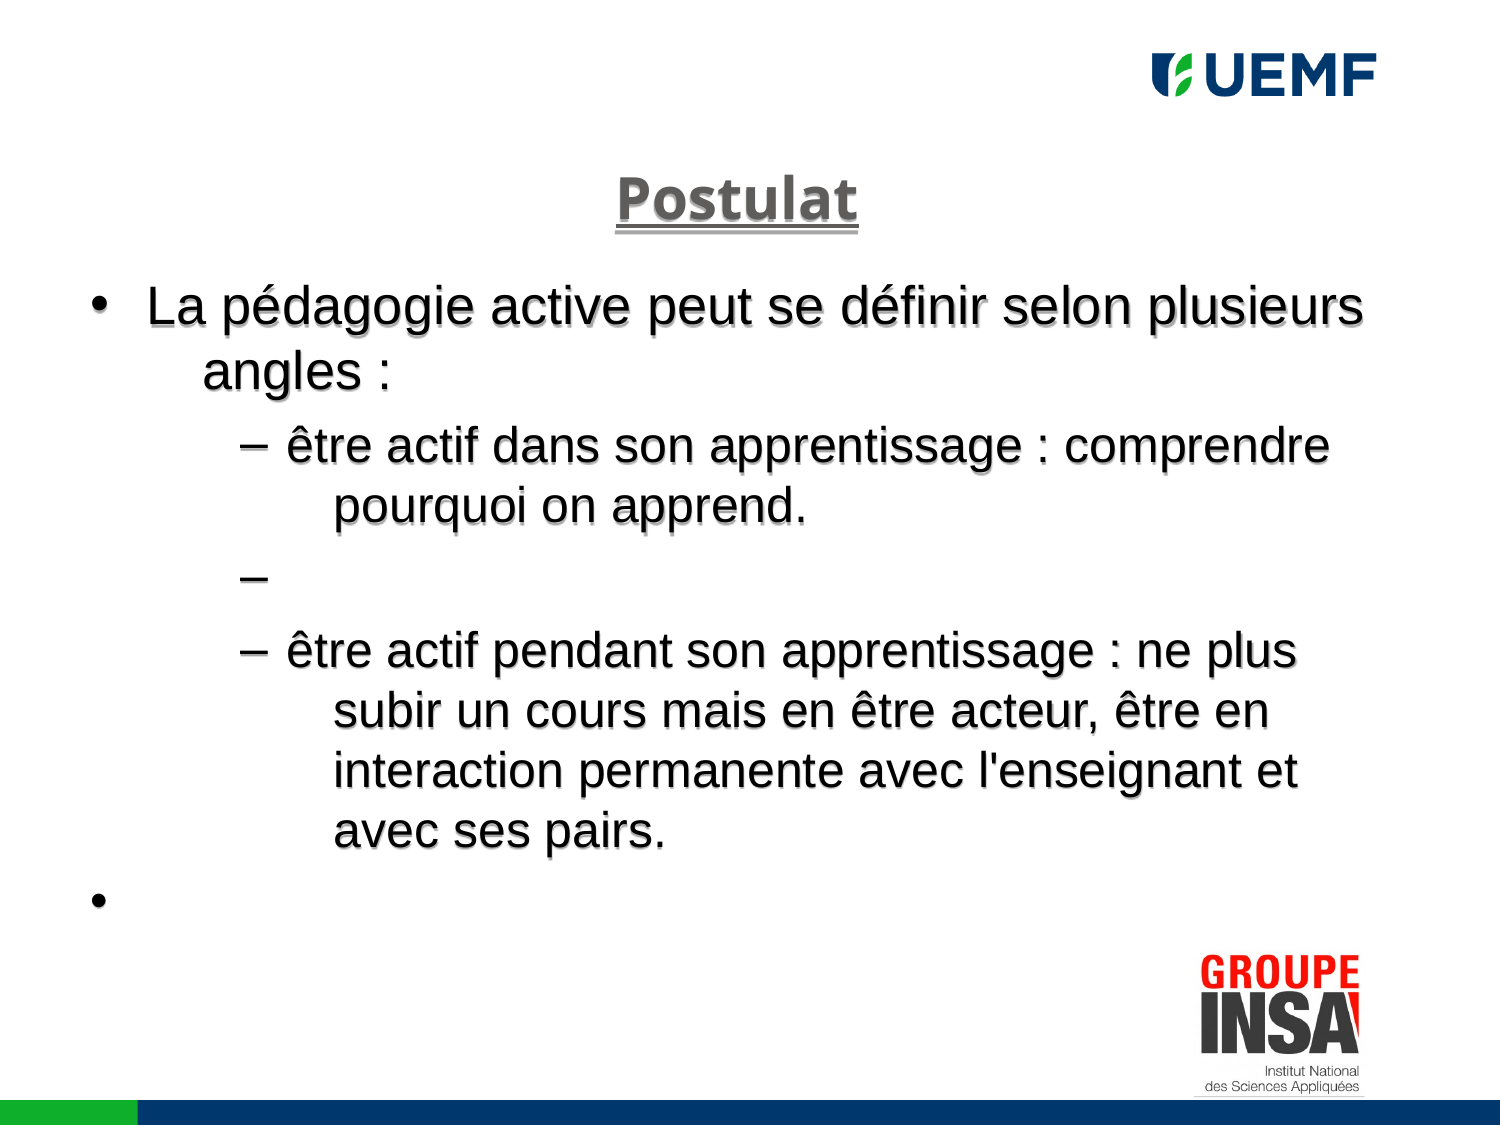

# Postulat
La pédagogie active peut se définir selon plusieurs angles :
être actif dans son apprentissage : comprendre pourquoi on apprend.
être actif pendant son apprentissage : ne plus subir un cours mais en être acteur, être en interaction permanente avec l'enseignant et avec ses pairs.